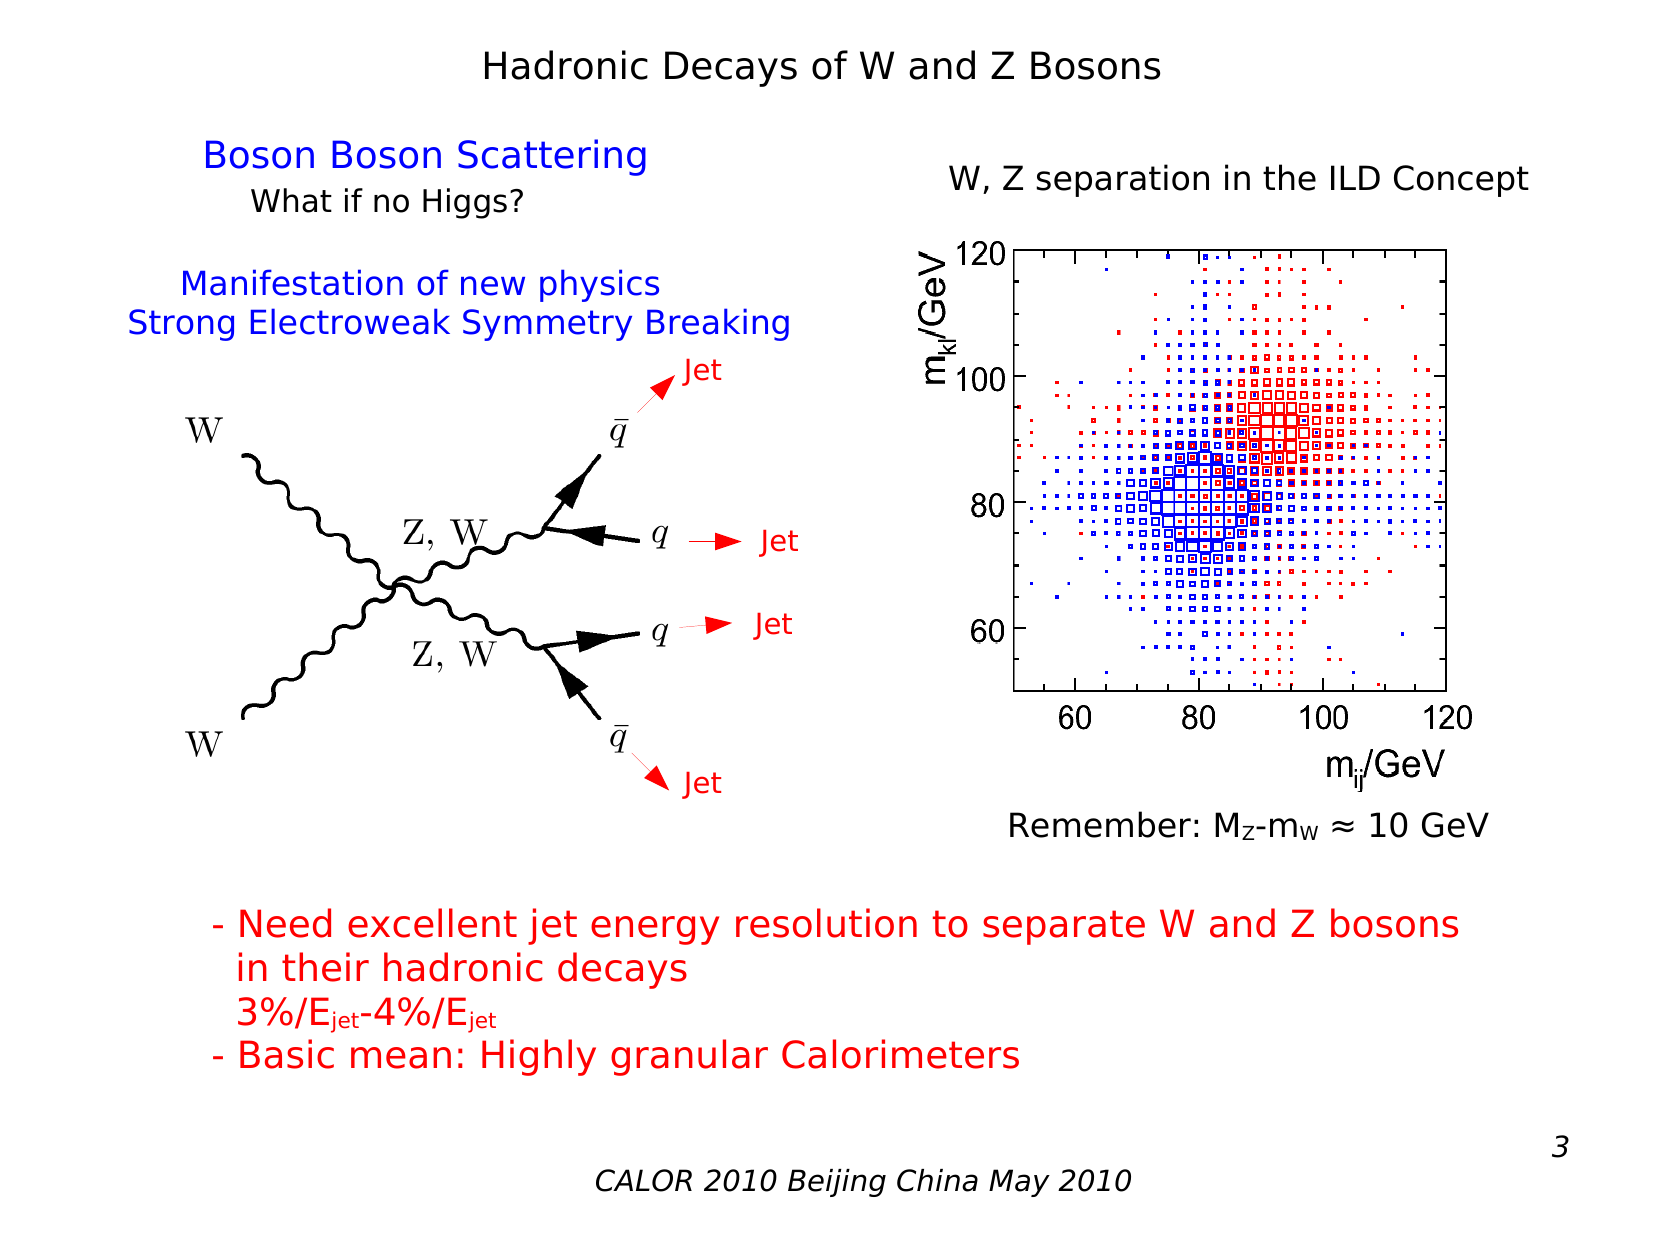

Hadronic Decays of W and Z Bosons
Boson Boson Scattering
 What if no Higgs?
W, Z separation in the ILD Concept
 Manifestation of new physics
Strong Electroweak Symmetry Breaking
Jet
Jet
Jet
Jet
Remember: MZ-mW ≈ 10 GeV
- Need excellent jet energy resolution to separate W and Z bosons
 in their hadronic decays
 3%/Ejet-4%/Ejet
- Basic mean: Highly granular Calorimeters
Comite d'evaluation
3